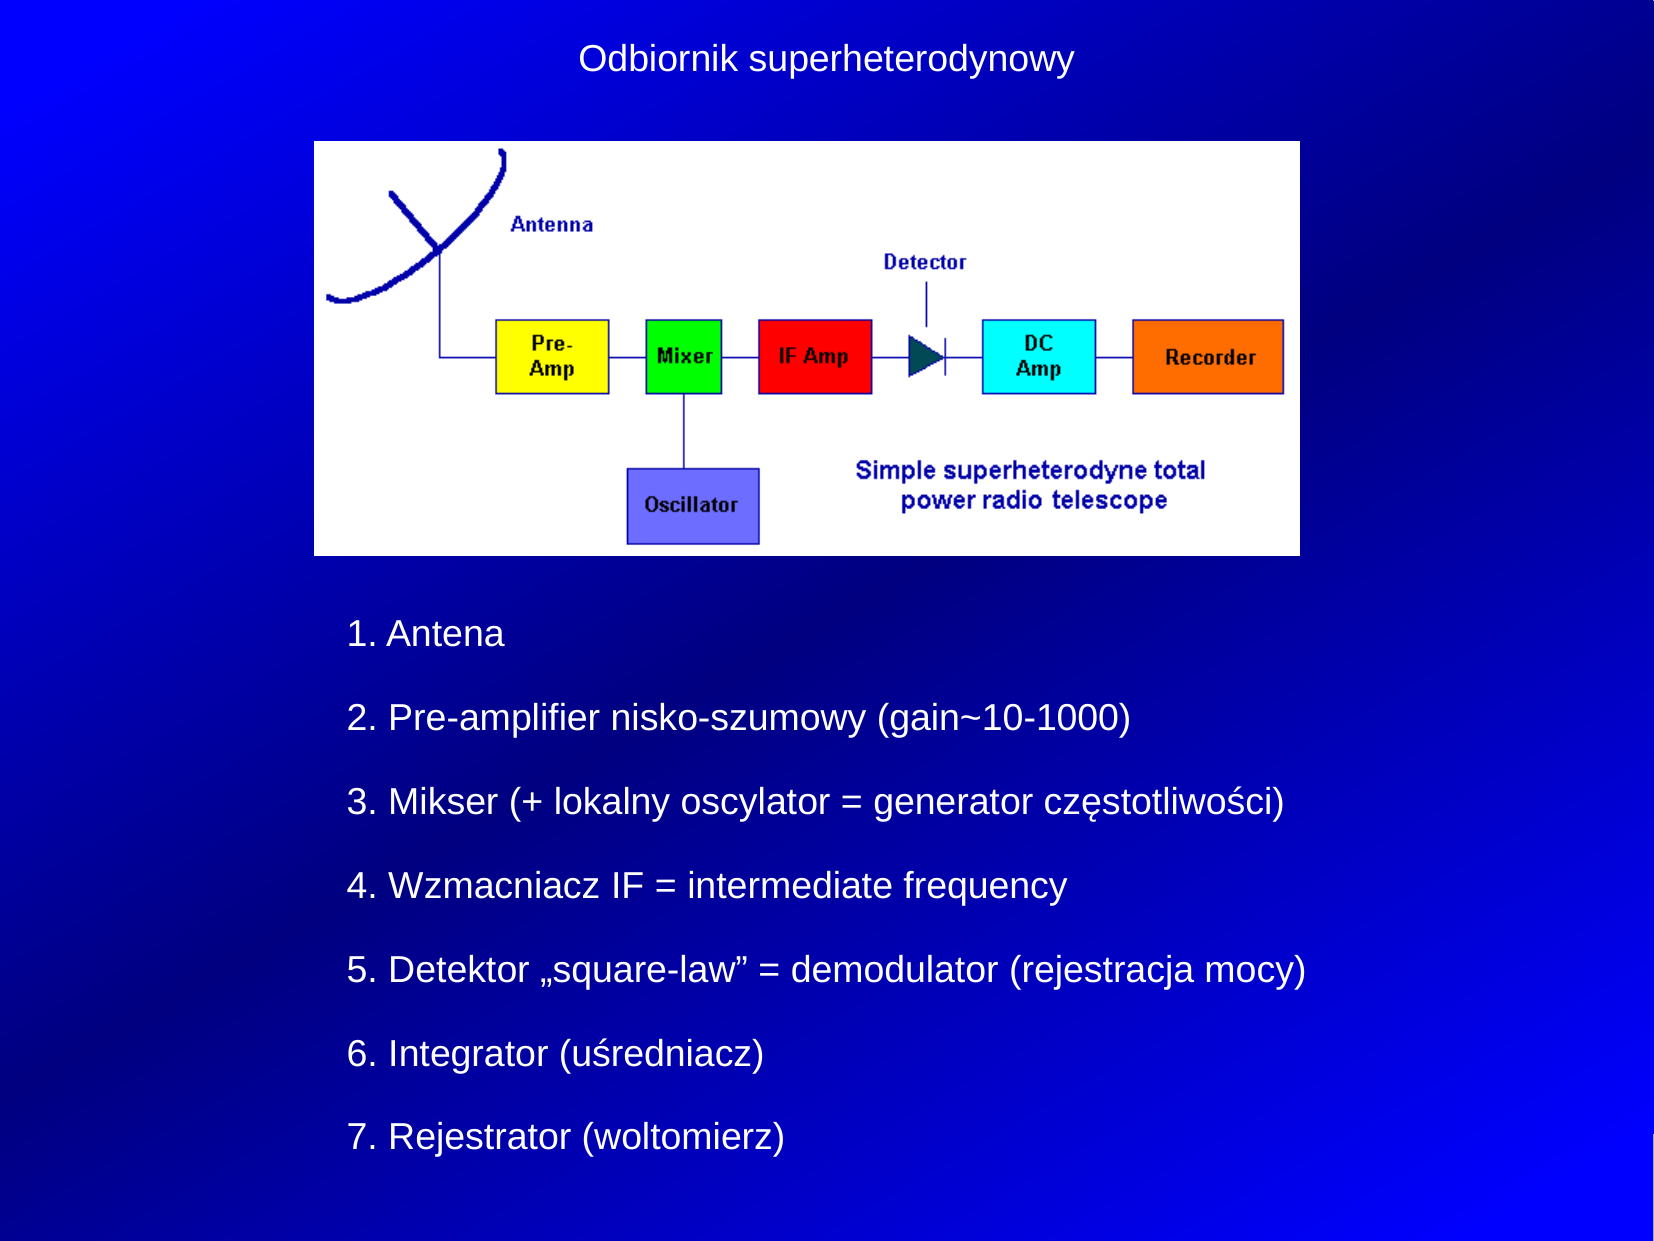

Odbiornik superheterodynowy
1. Antena
2. Pre-amplifier nisko-szumowy (gain~10-1000)
3. Mikser (+ lokalny oscylator = generator częstotliwości)
4. Wzmacniacz IF = intermediate frequency
5. Detektor „square-law” = demodulator (rejestracja mocy)
6. Integrator (uśredniacz)
7. Rejestrator (woltomierz)